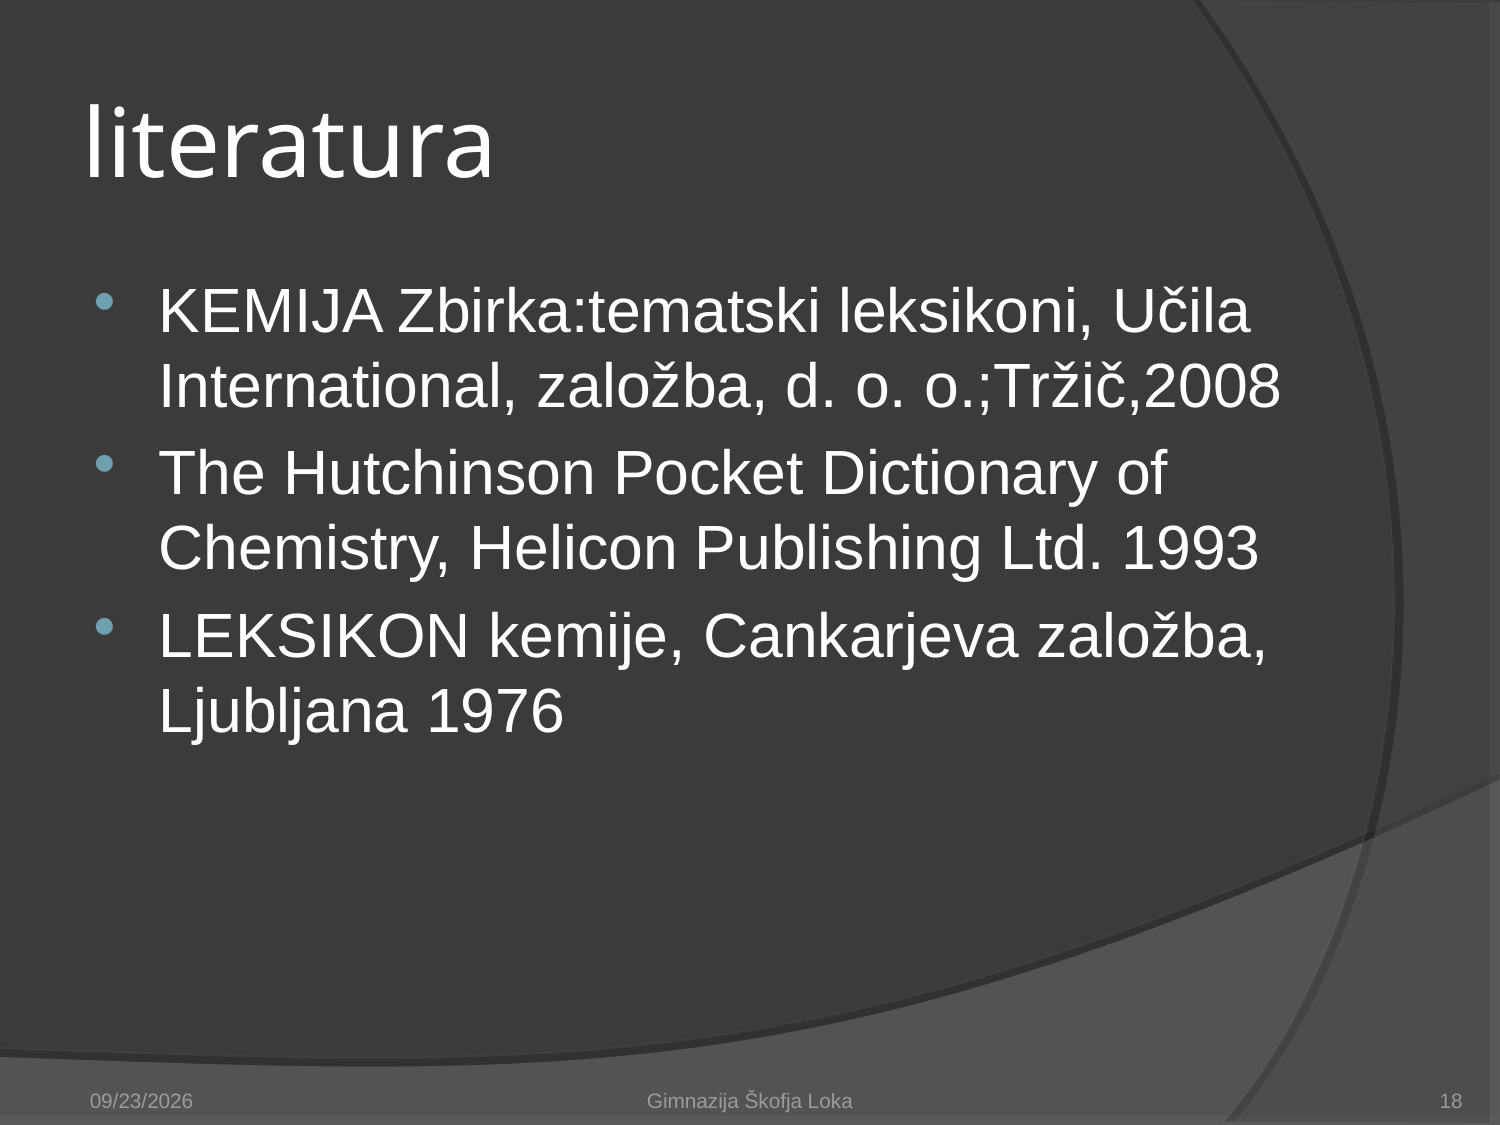

# literatura
KEMIJA Zbirka:tematski leksikoni, Učila International, založba, d. o. o.;Tržič,2008
The Hutchinson Pocket Dictionary of Chemistry, Helicon Publishing Ltd. 1993
LEKSIKON kemije, Cankarjeva založba, Ljubljana 1976
Gimnazija Škofja Loka